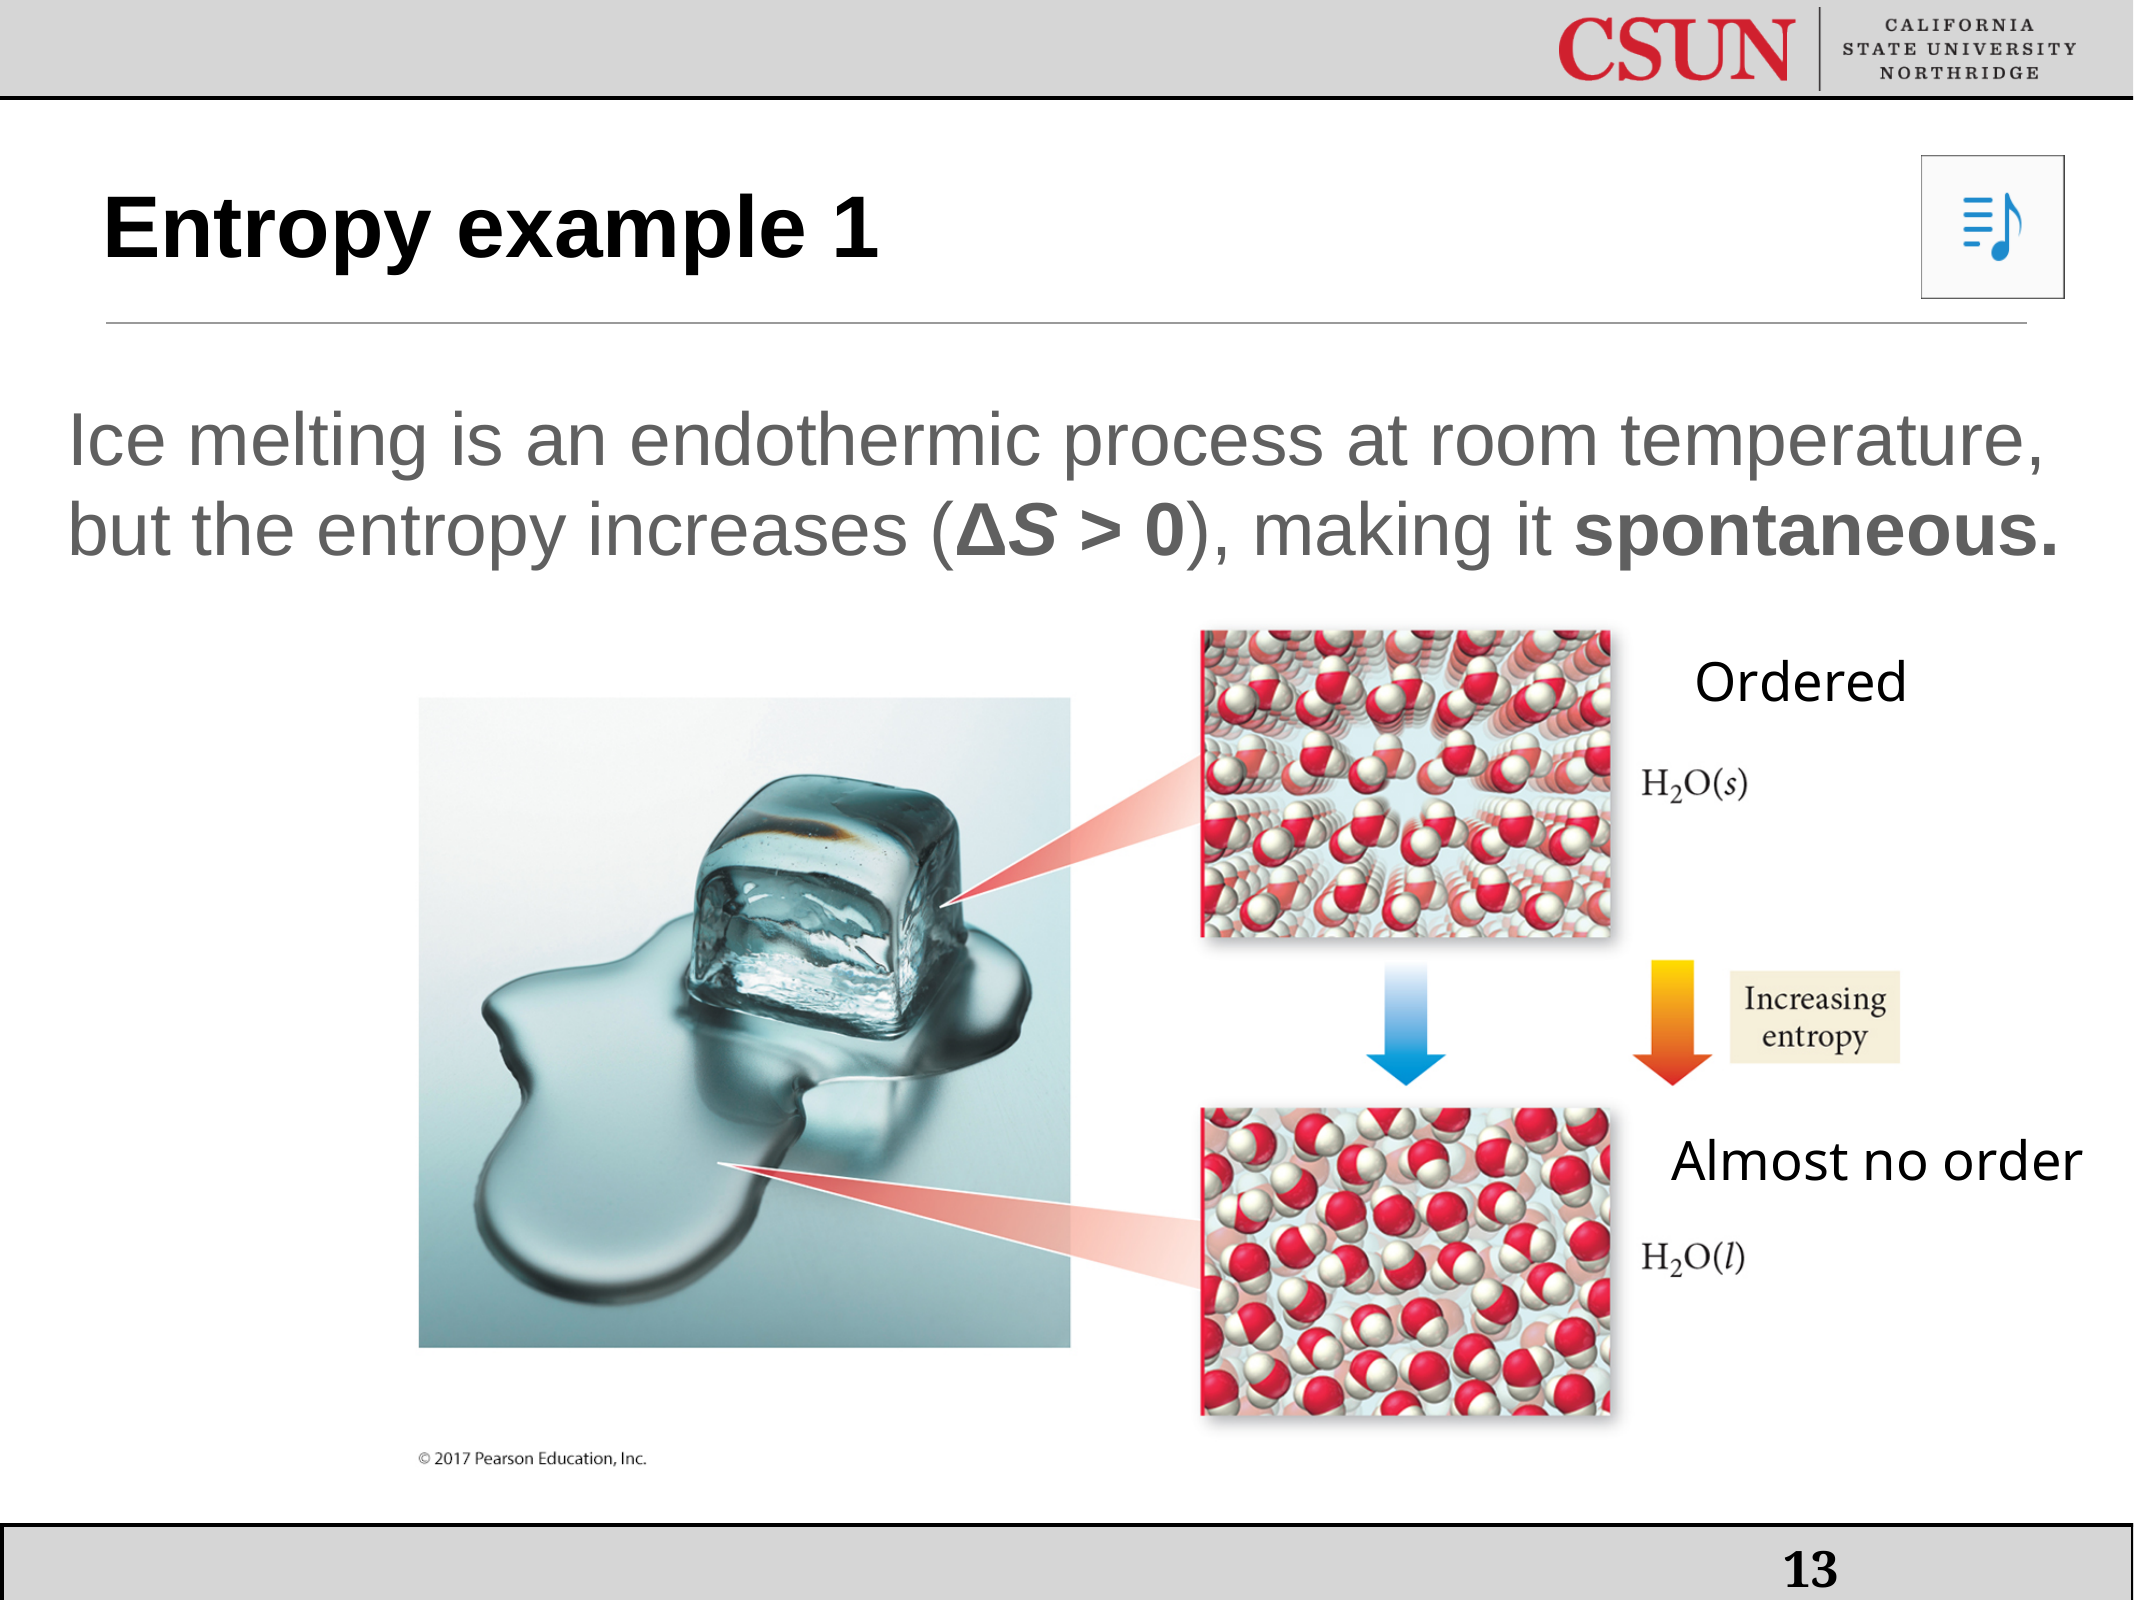

# Entropy example 1
Ice melting is an endothermic process at room temperature, but the entropy increases (ΔS > 0), making it spontaneous.
Ordered
Almost no order
13